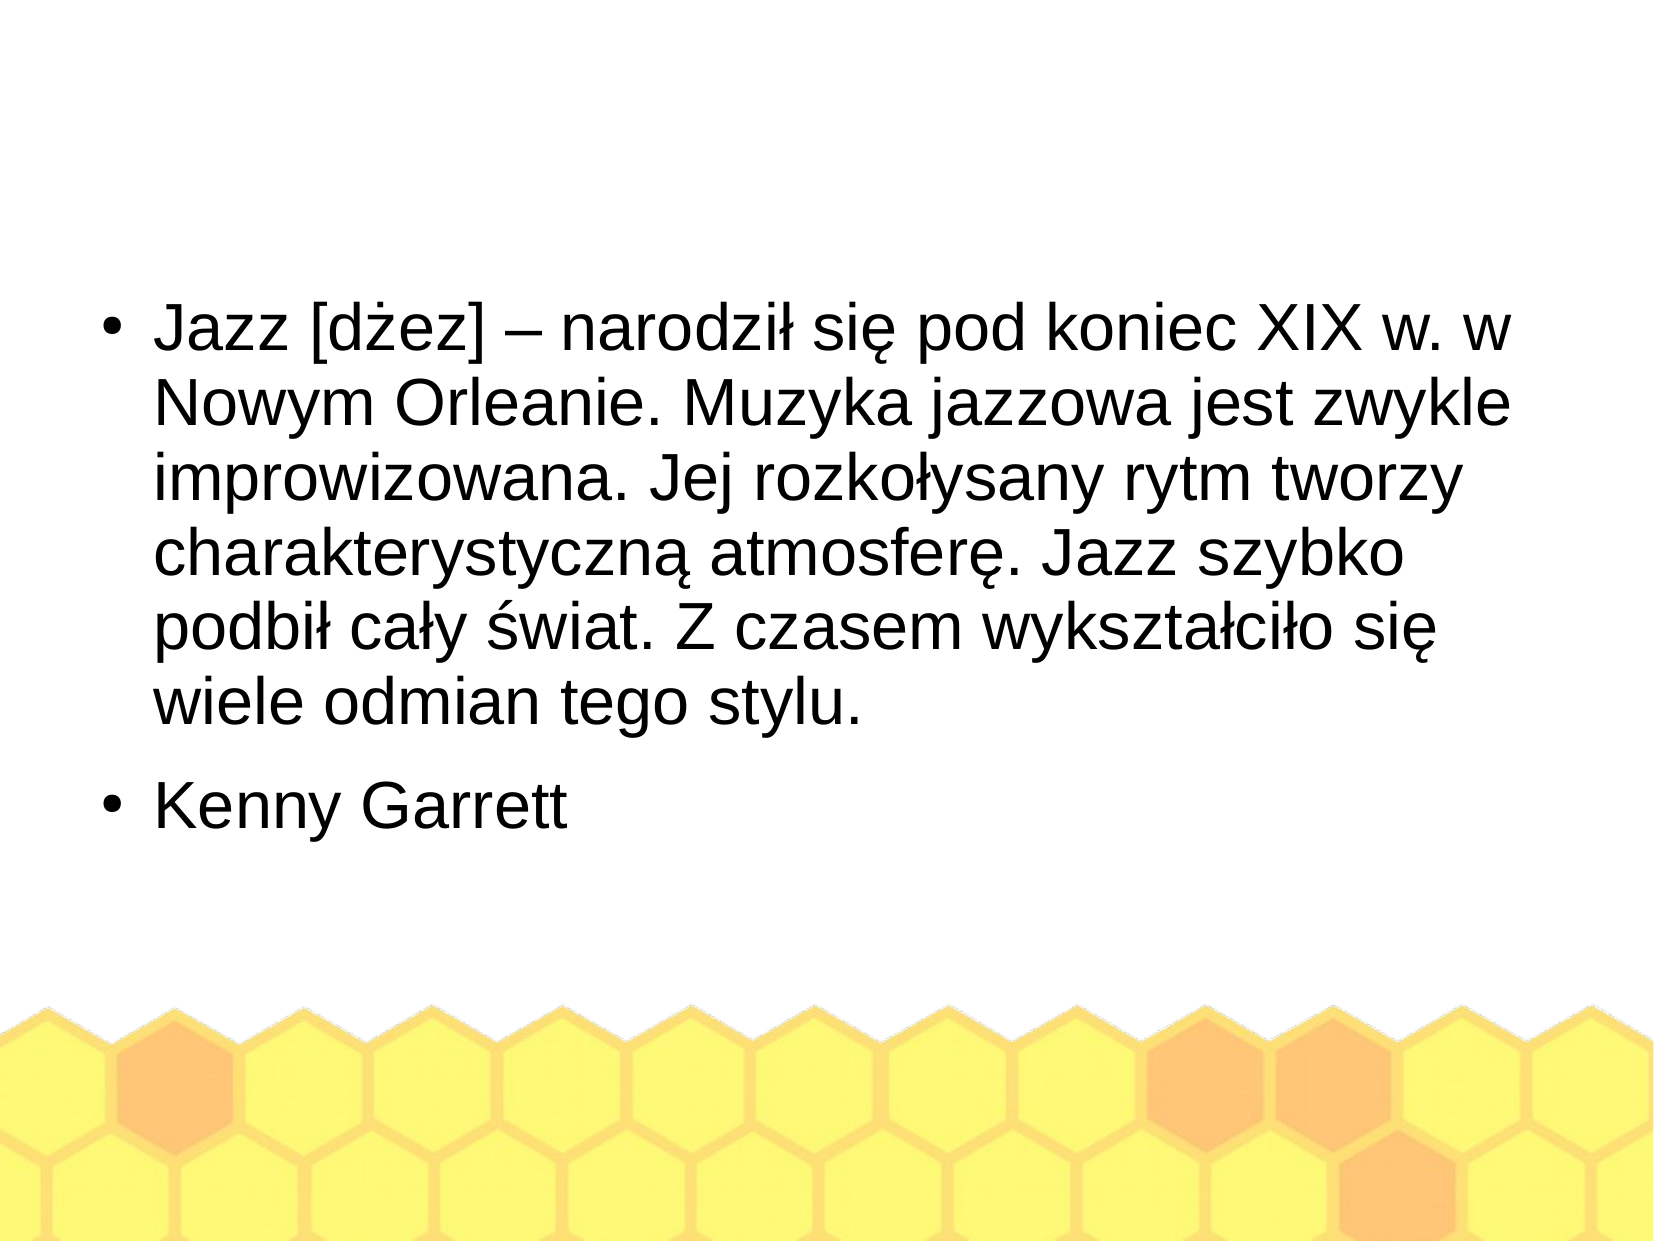

#
Jazz [dżez] – narodził się pod koniec XIX w. w Nowym Orleanie. Muzyka jazzowa jest zwykle improwizowana. Jej rozkołysany rytm tworzy charakterystyczną atmosferę. Jazz szybko podbił cały świat. Z czasem wykształciło się wiele odmian tego stylu.
Kenny Garrett